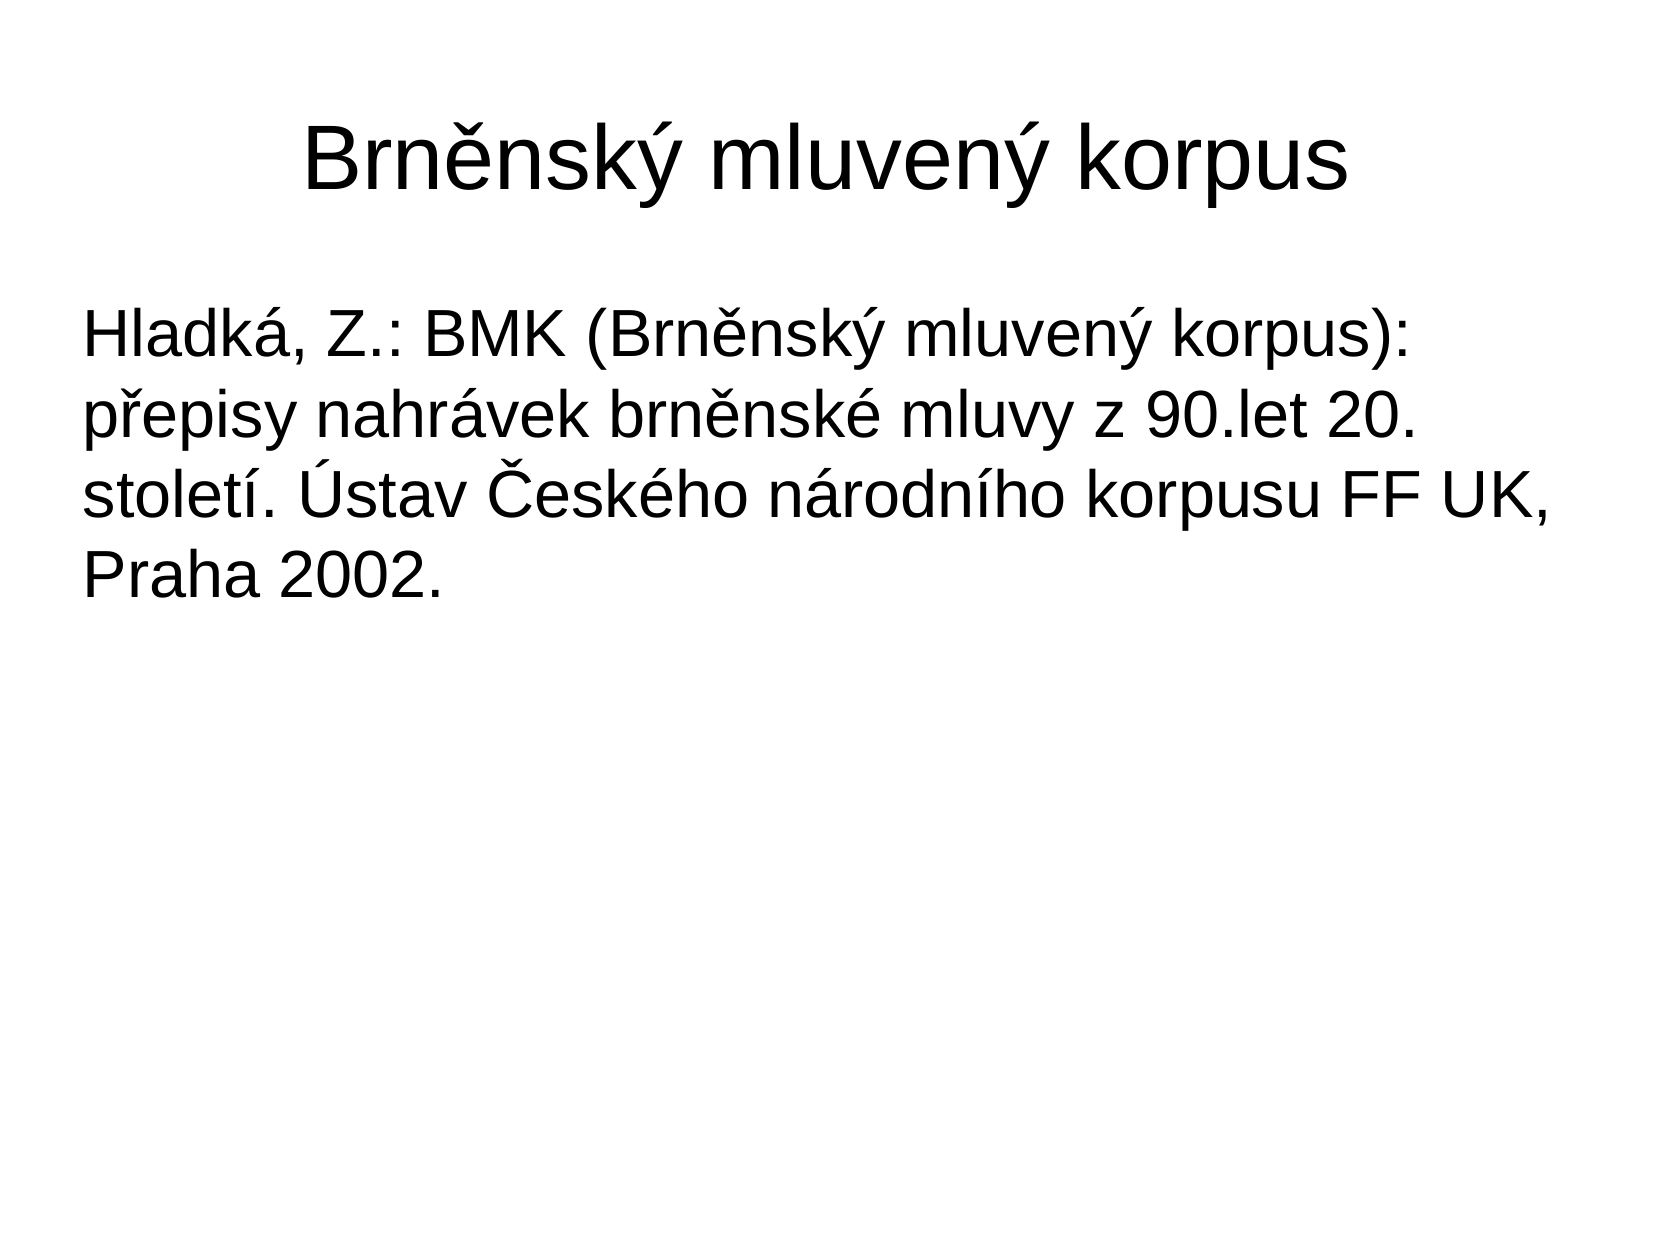

# Brněnský mluvený korpus
Hladká, Z.: BMK (Brněnský mluvený korpus): přepisy nahrávek brněnské mluvy z 90.let 20. století. Ústav Českého národního korpusu FF UK, Praha 2002.